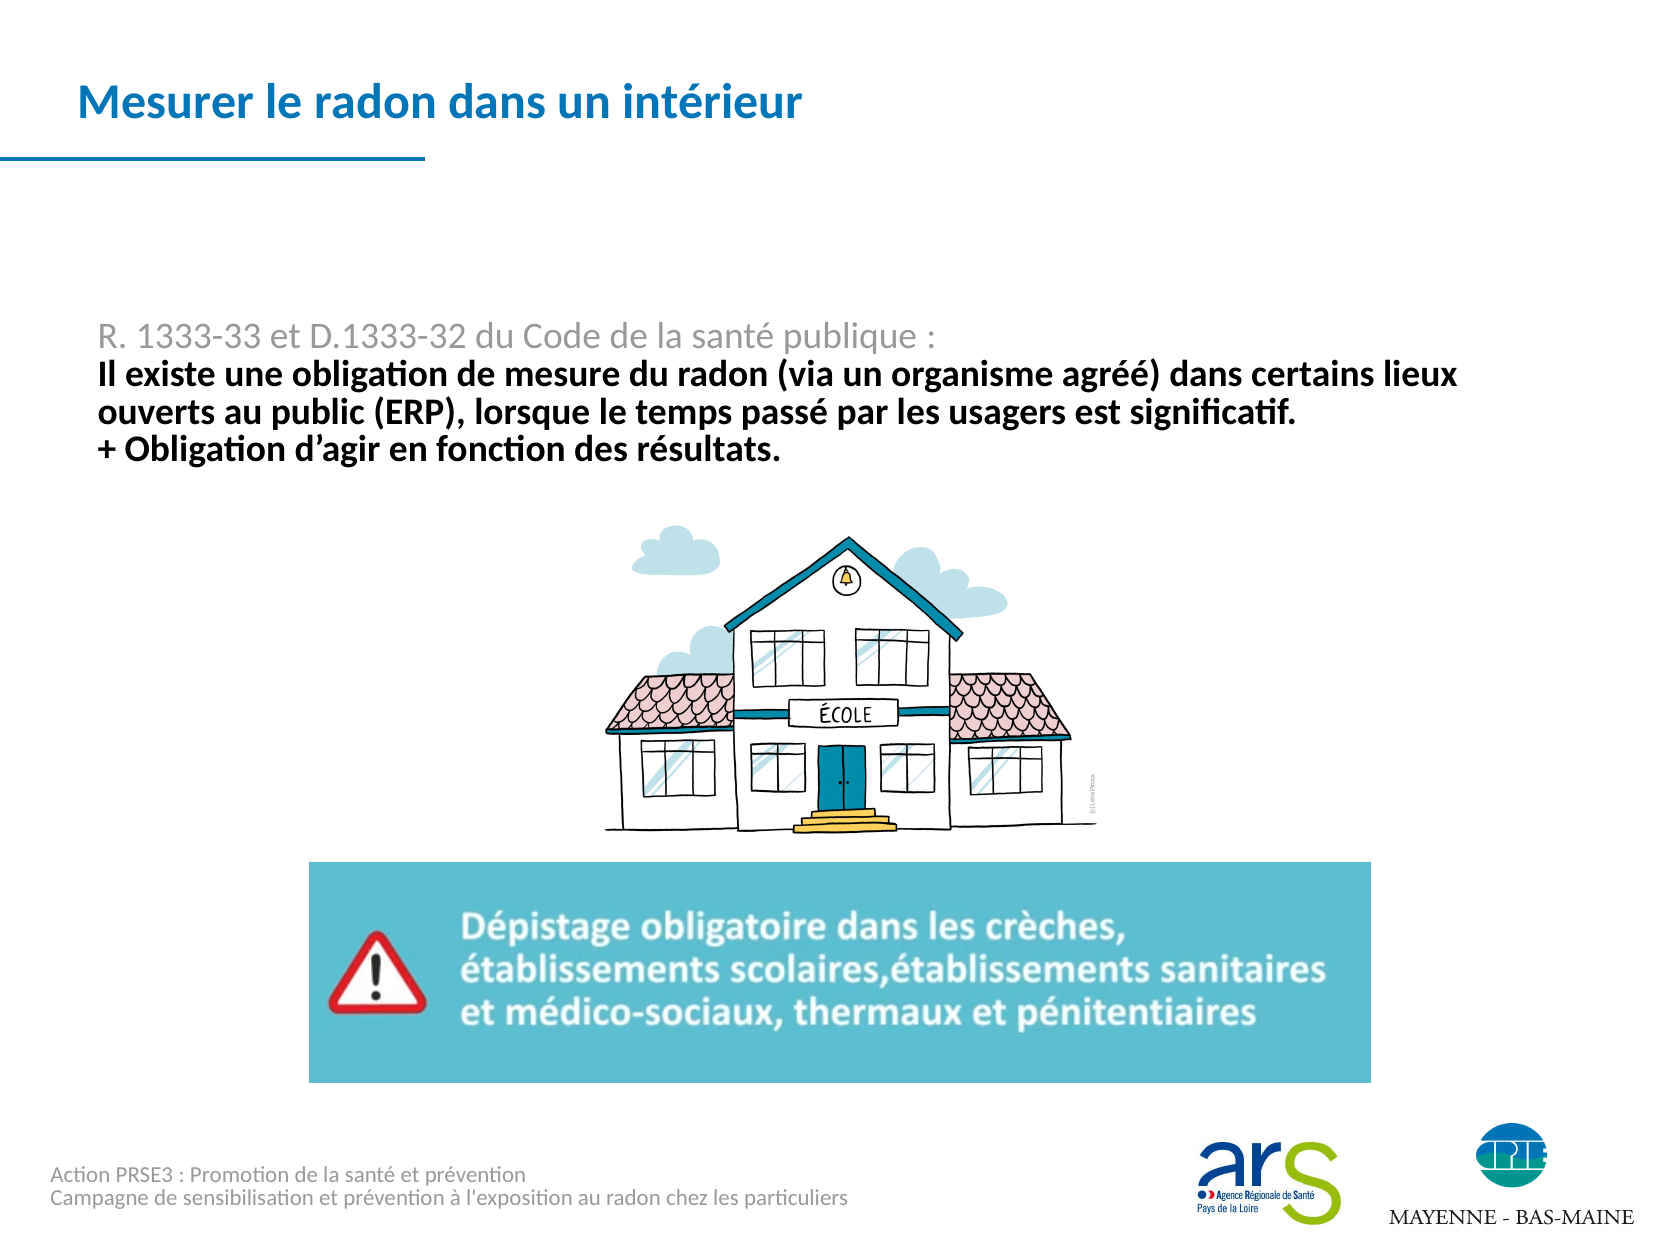

Mesurer le radon dans un intérieur
R. 1333-33 et D.1333-32 du Code de la santé publique :
Il existe une obligation de mesure du radon (via un organisme agréé) dans certains lieux ouverts au public (ERP), lorsque le temps passé par les usagers est significatif.
+ Obligation d’agir en fonction des résultats.
Action PRSE3 : Promotion de la santé et prévention
Campagne de sensibilisation et prévention à l'exposition au radon chez les particuliers